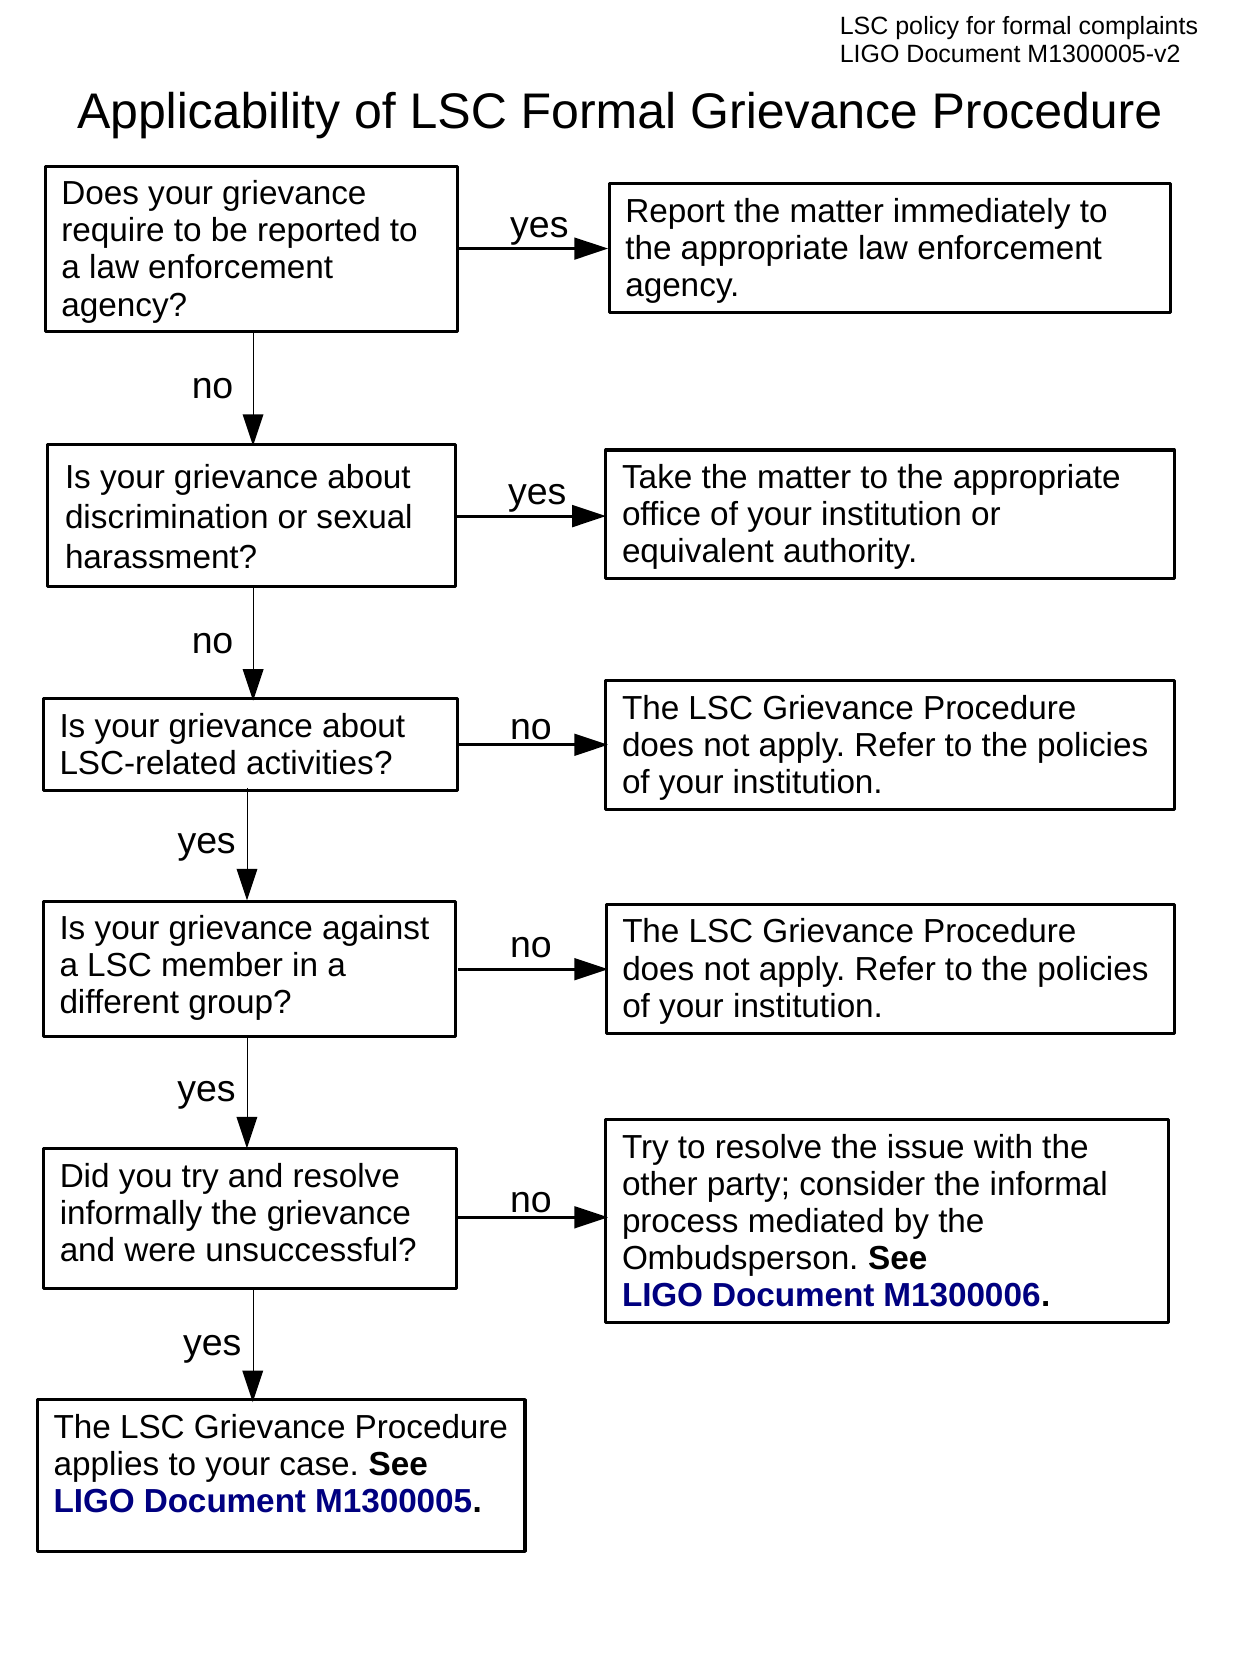

LSC policy for formal complaints
LIGO Document M1300005-v2
Applicability of LSC Formal Grievance Procedure
Does your grievance require to be reported to a law enforcement agency?
Report the matter immediately to the appropriate law enforcement agency.
yes
no
Is your grievance about discrimination or sexual harassment?
Take the matter to the appropriate office of your institution or equivalent authority.
yes
no
The LSC Grievance Procedure does not apply. Refer to the policies of your institution.
no
Is your grievance about LSC-related activities?
yes
Is your grievance against a LSC member in a different group?
The LSC Grievance Procedure does not apply. Refer to the policies of your institution.
no
yes
Try to resolve the issue with the other party; consider the informal process mediated by the Ombudsperson. See LIGO Document M1300006.
Did you try and resolve informally the grievance and were unsuccessful?
no
yes
The LSC Grievance Procedure applies to your case. See LIGO Document M1300005.